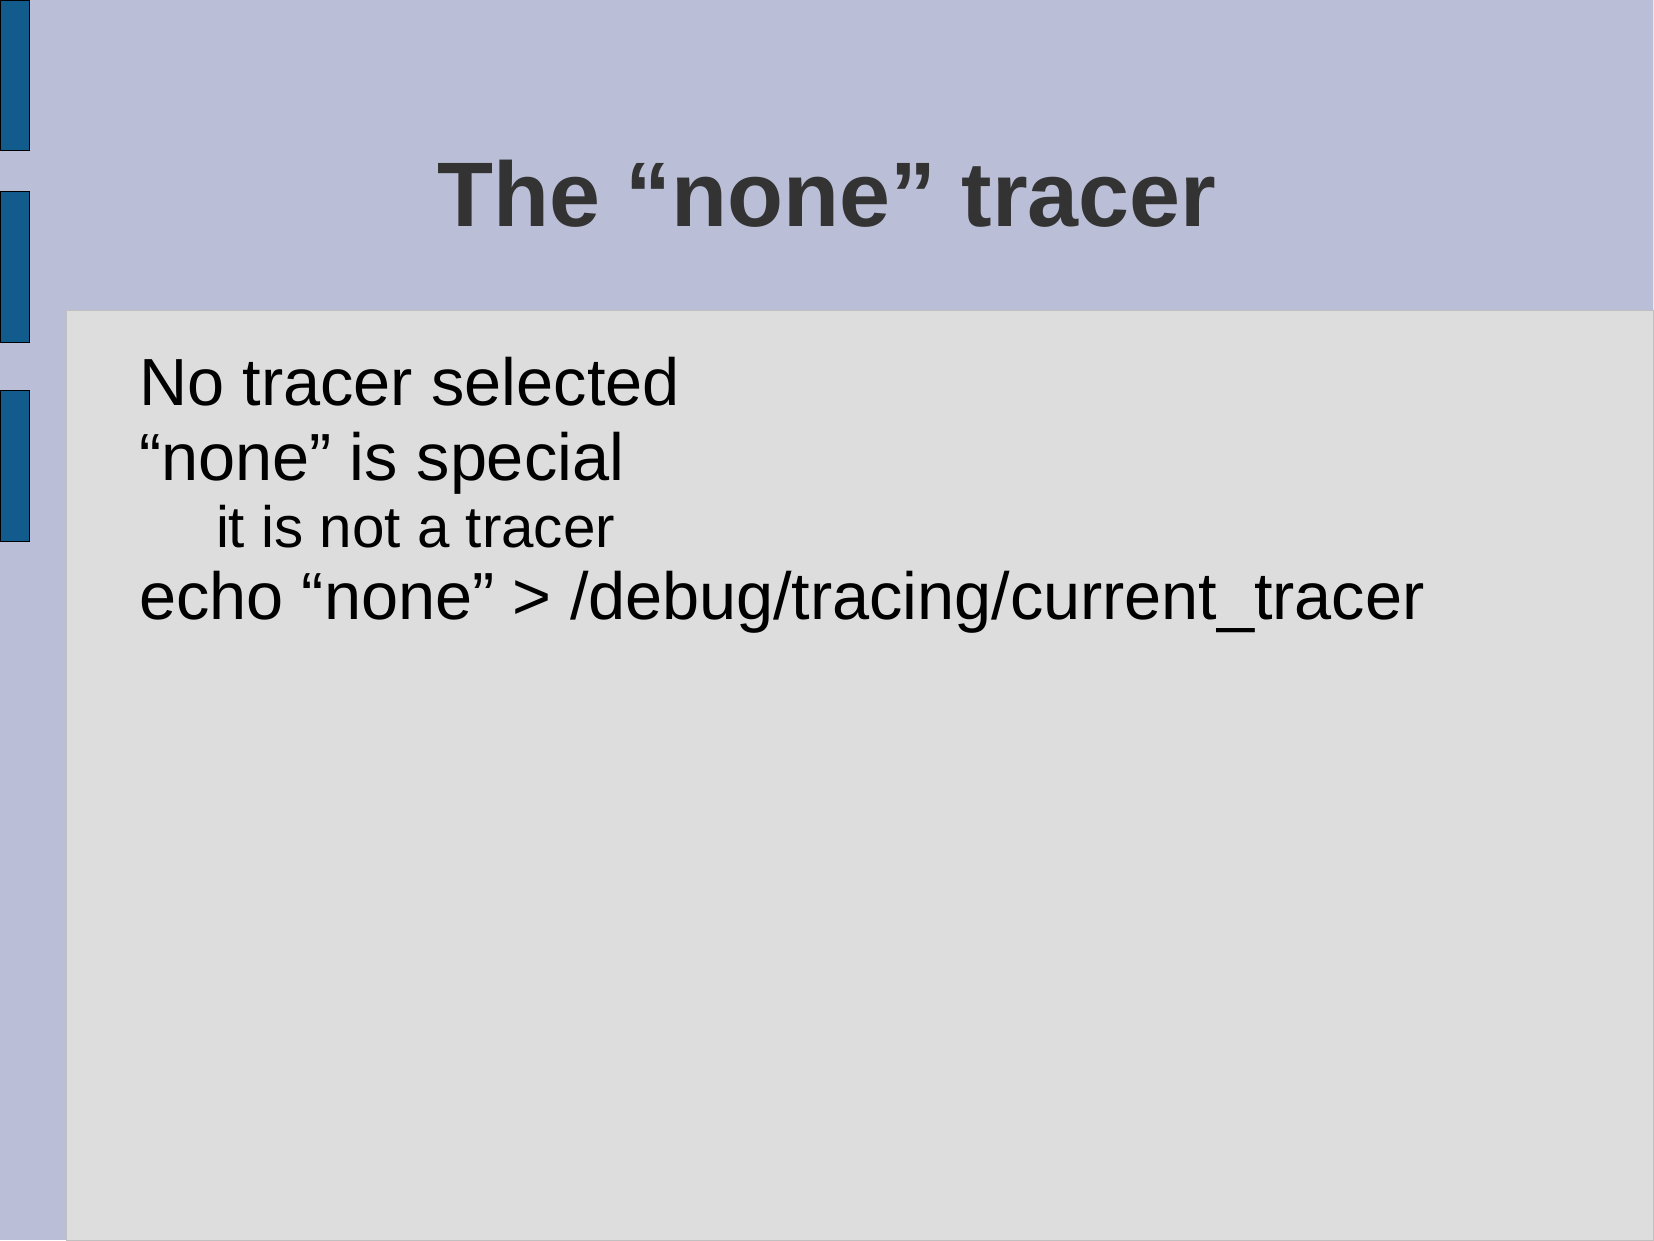

# The “none” tracer
No tracer selected
“none” is special
it is not a tracer
echo “none” > /debug/tracing/current_tracer